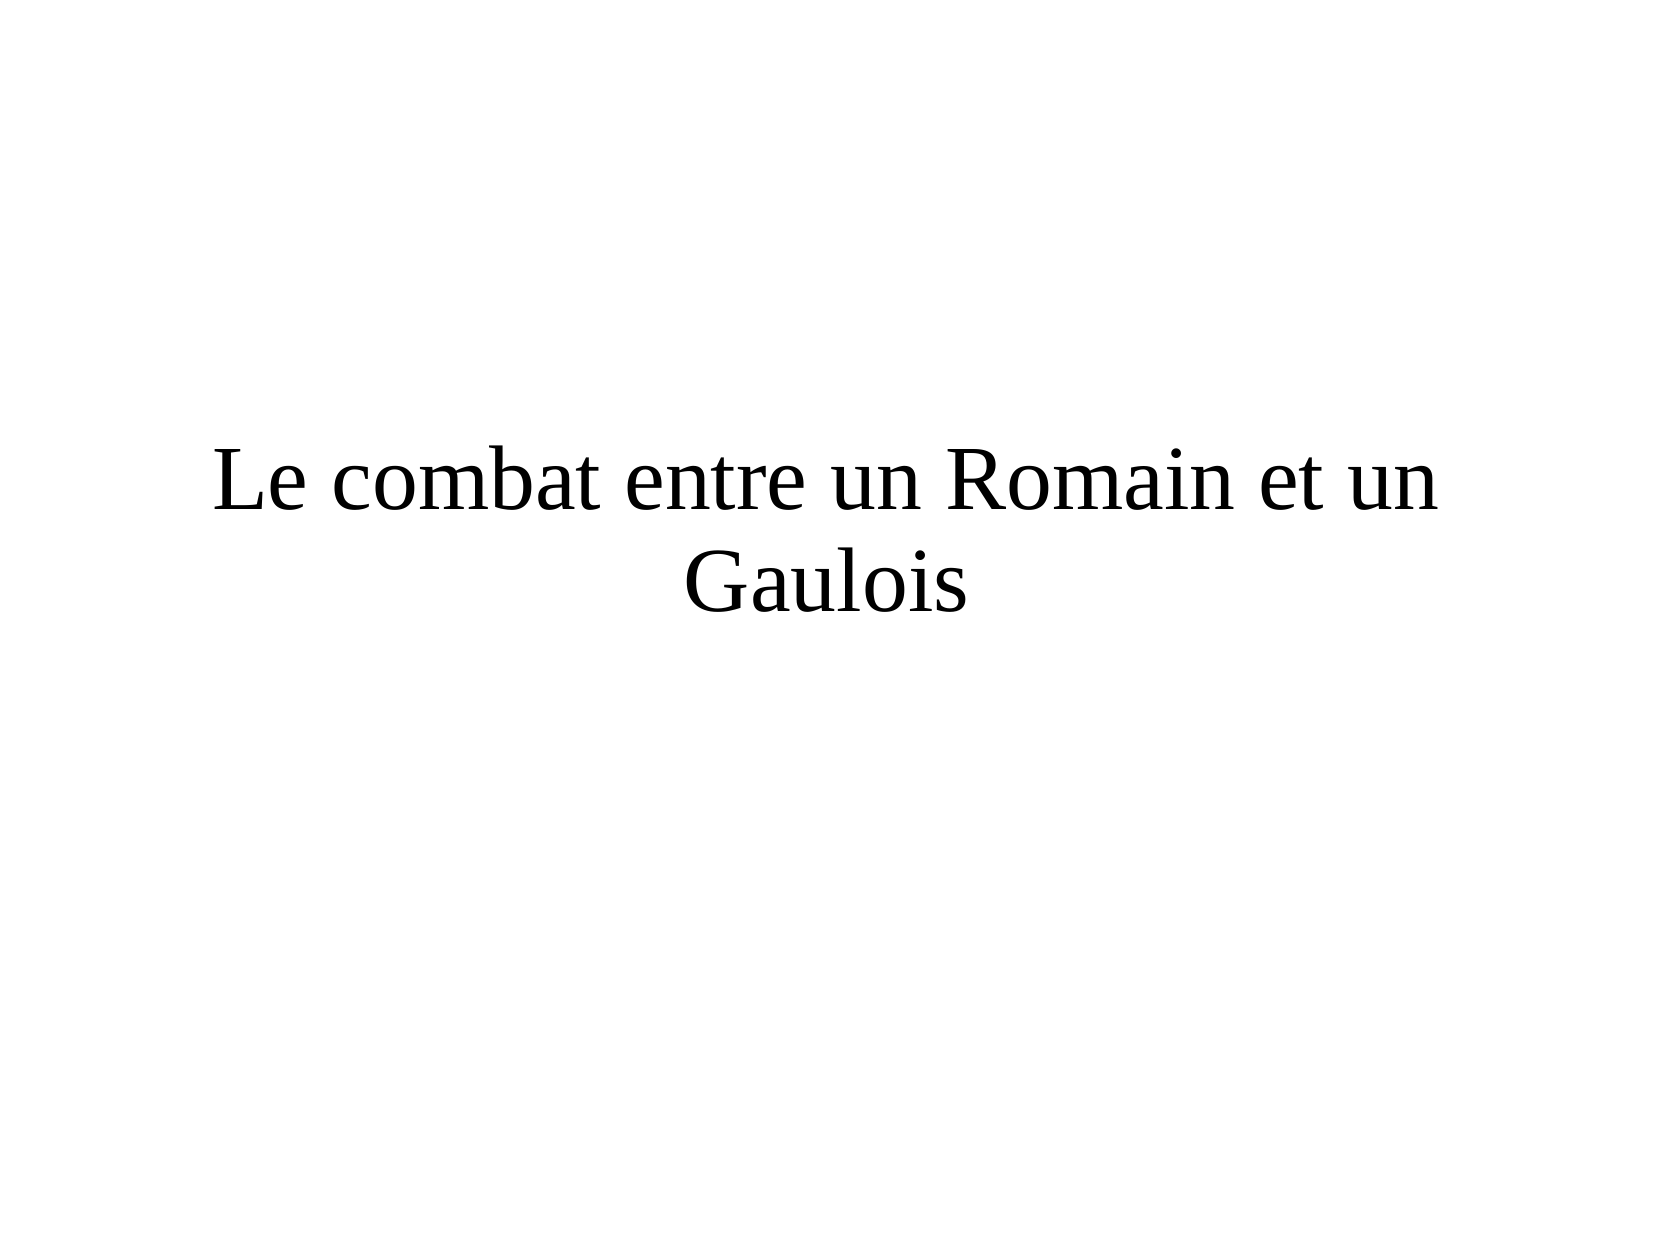

# Le combat entre un Romain et un Gaulois